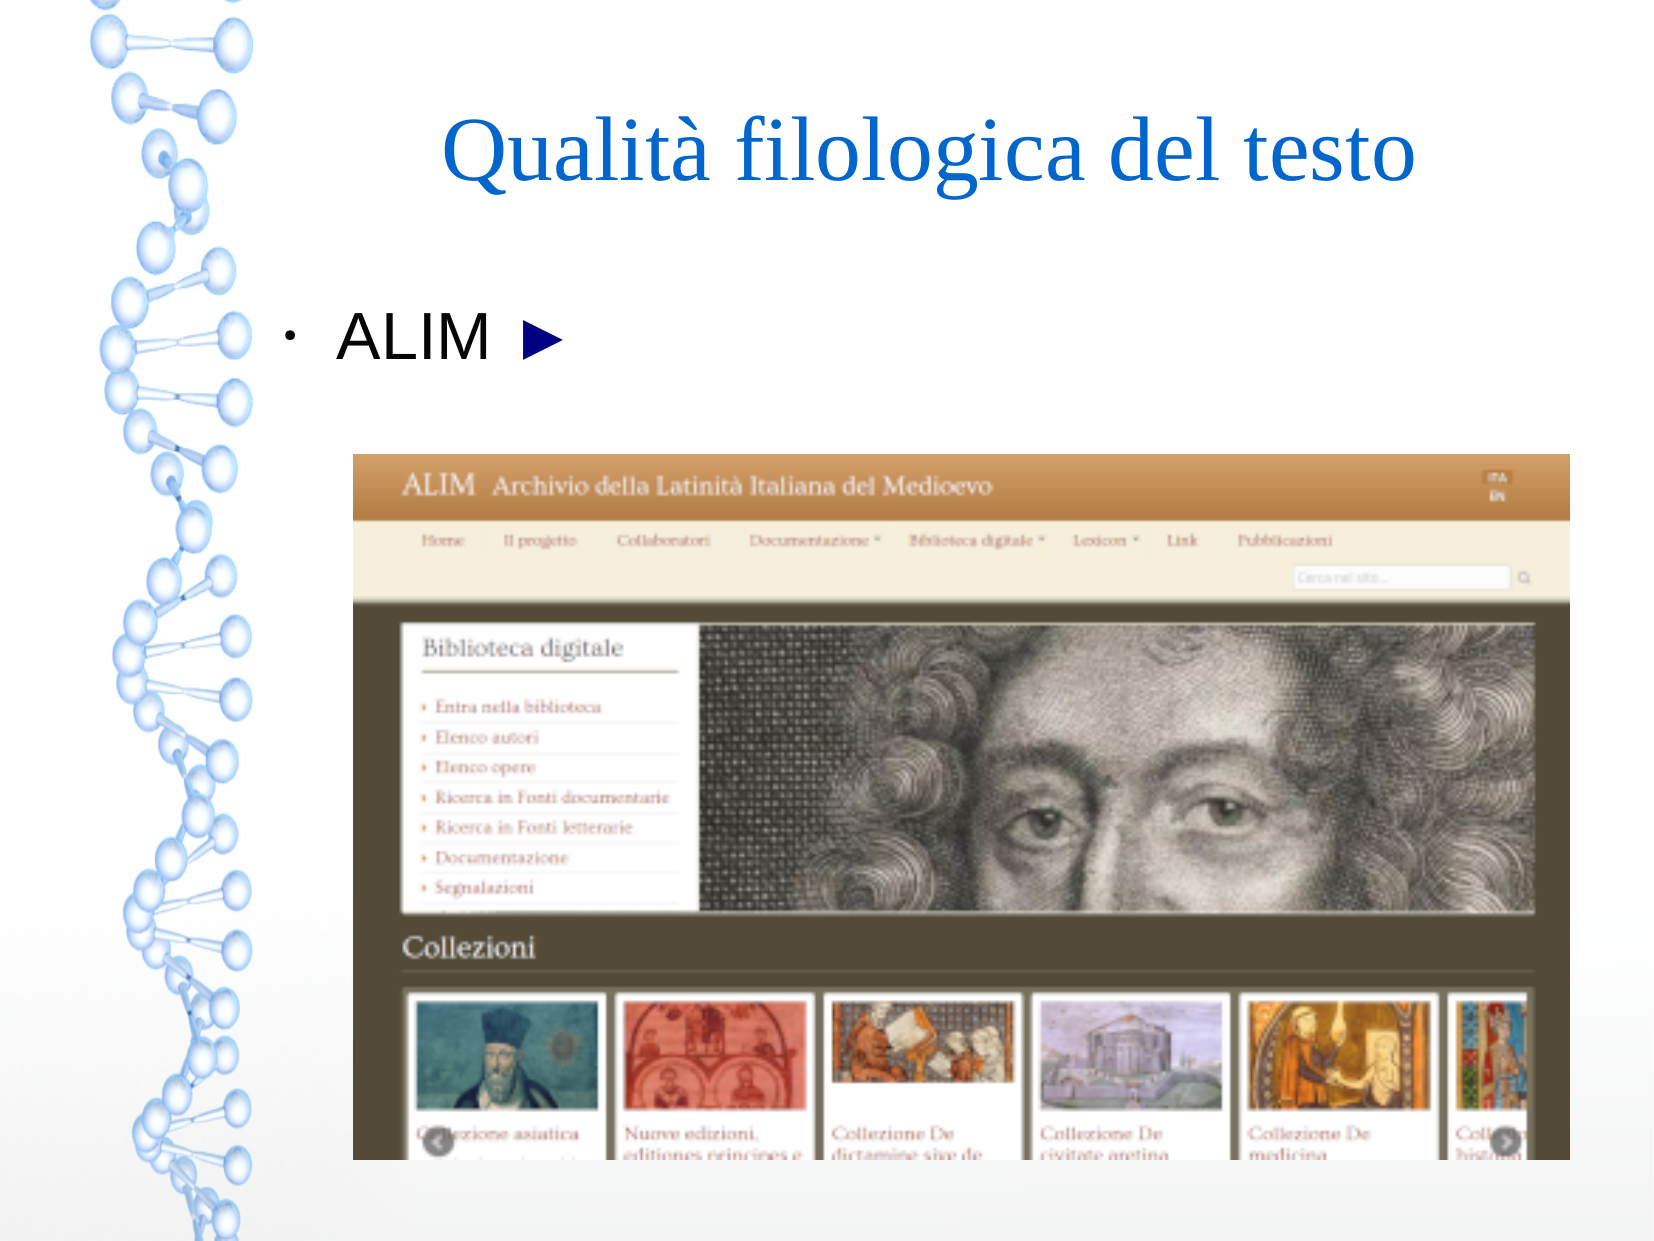

Qualità filologica del testo
# ALIM ►